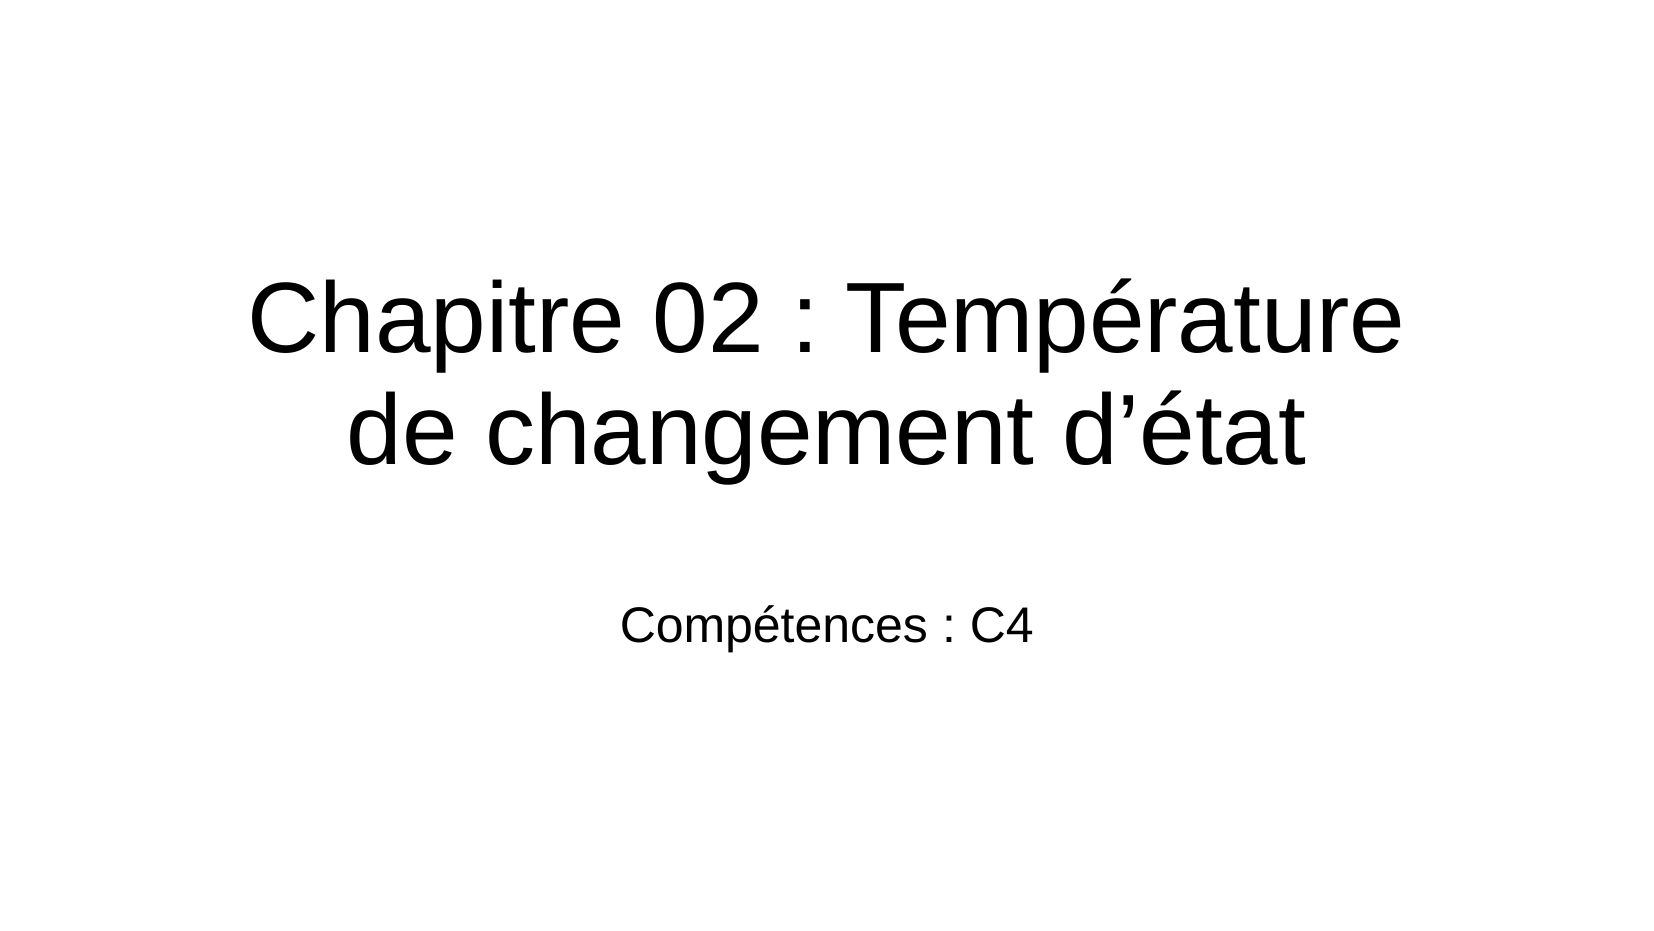

# Chapitre 02 : Température
de changement d’état
Compétences : C4